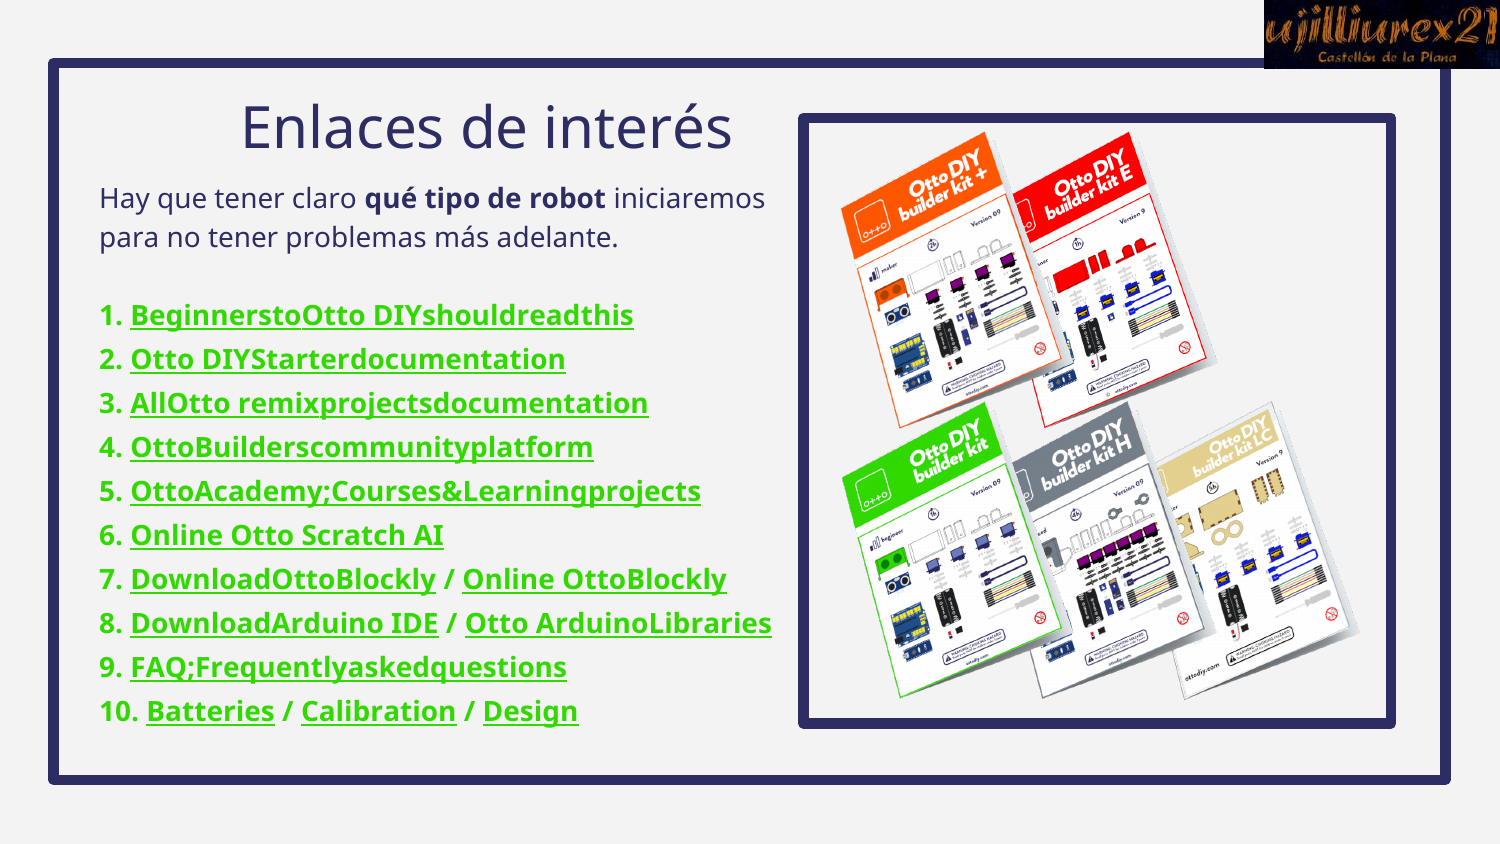

# Enlaces de interés
Hay que tener claro qué tipo de robot iniciaremos para no tener problemas más adelante.
1. BeginnerstoOtto DIYshouldreadthis
2. Otto DIYStarterdocumentation
3. AllOtto remixprojectsdocumentation
4. OttoBuilderscommunityplatform
5. OttoAcademy;Courses&Learningprojects
6. Online Otto Scratch AI
7. DownloadOttoBlockly / Online OttoBlockly
8. DownloadArduino IDE / Otto ArduinoLibraries
9. FAQ;Frequentlyaskedquestions
10. Batteries / Calibration / Design